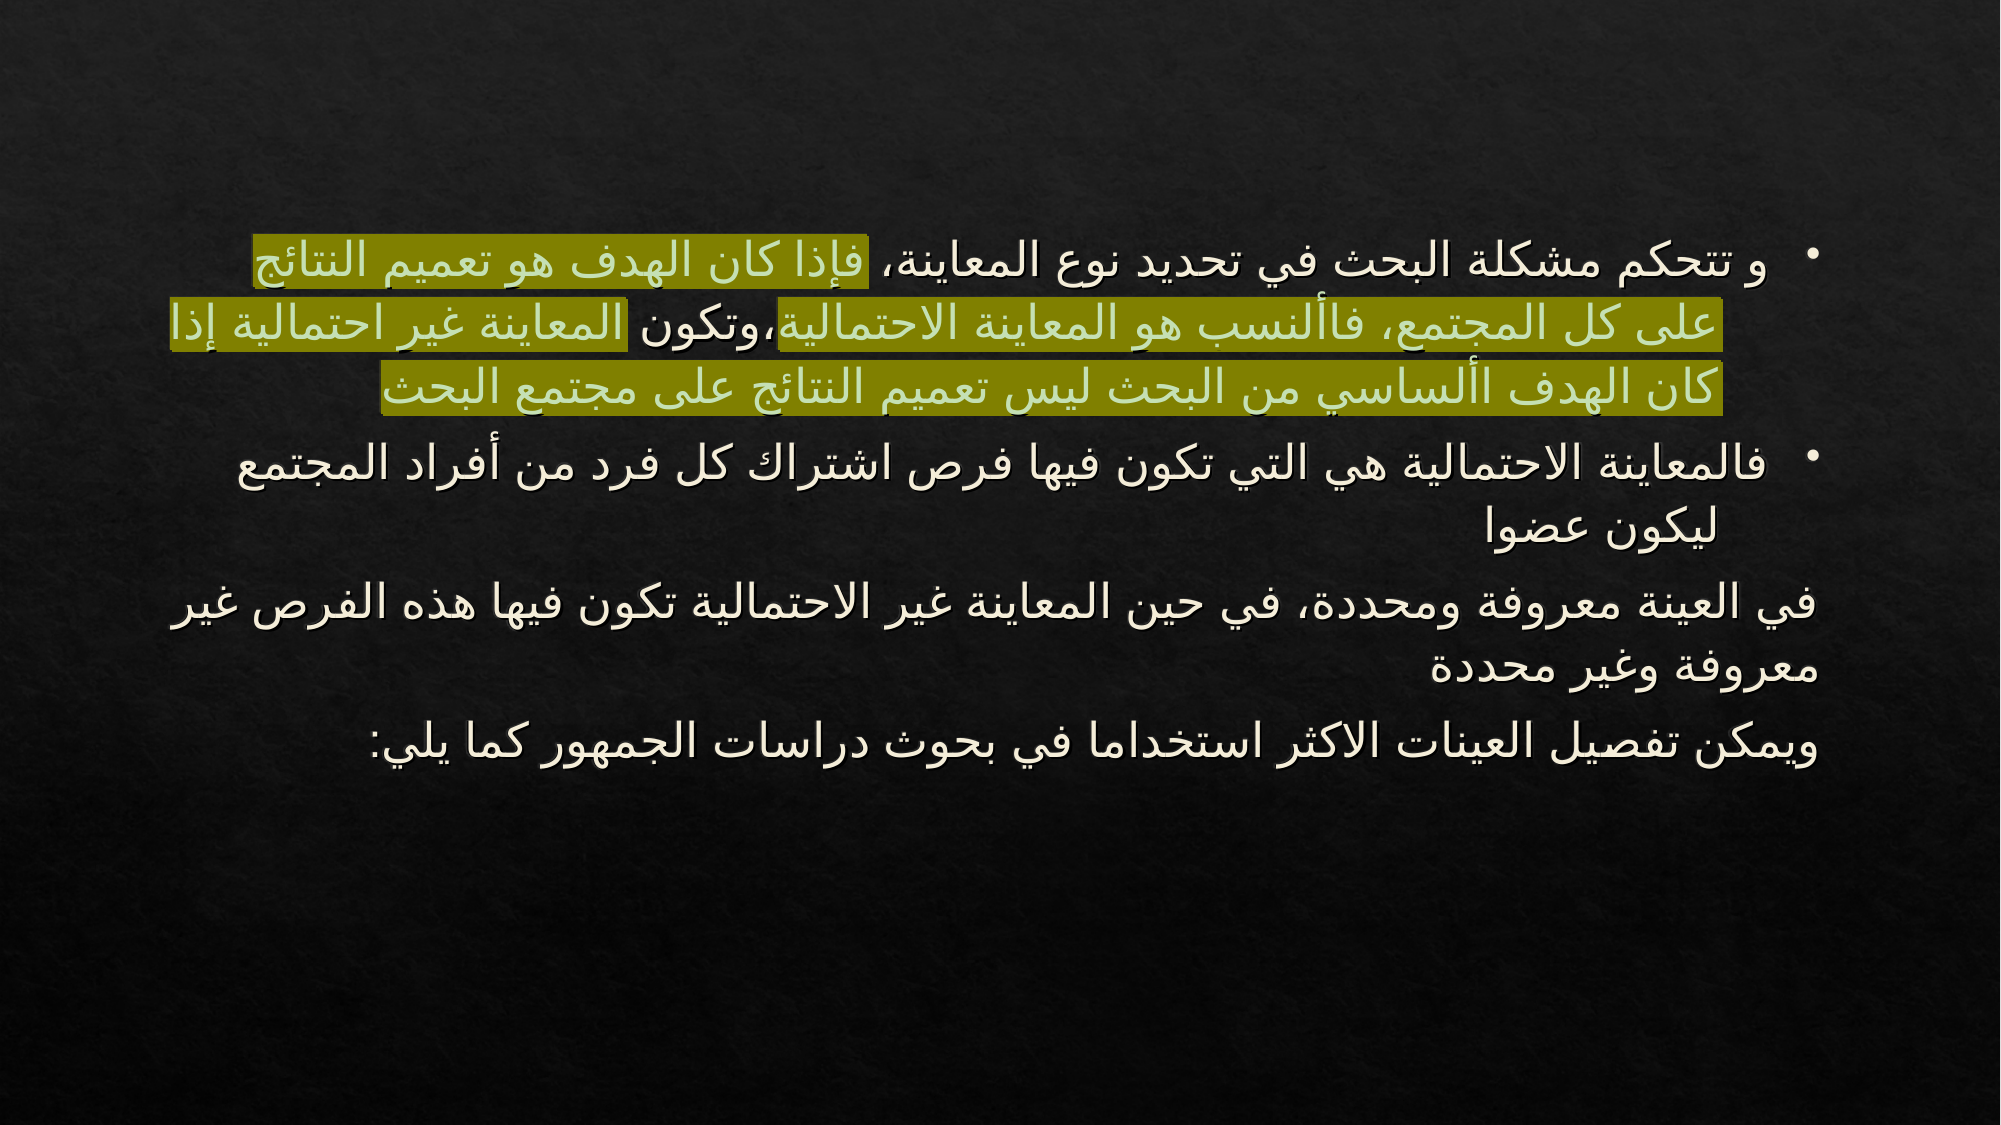

# و تتحكم مشكلة البحث في تحديد نوع المعاينة، فإذا كان الهدف هو تعميم النتائج على كل المجتمع، فاألنسب هو المعاينة الاحتمالية،وتكون المعاينة غير احتمالية إذا كان الهدف األساسي من البحث ليس تعميم النتائج على مجتمع البحث
فالمعاينة الاحتمالية هي التي تكون فيها فرص اشتراك كل فرد من أفراد المجتمع ليكون عضوا
في العينة معروفة ومحددة، في حين المعاينة غير الاحتمالية تكون فيها هذه الفرص غير معروفة وغير محددة
ويمكن تفصيل العينات الاكثر استخداما في بحوث دراسات الجمهور كما يلي: